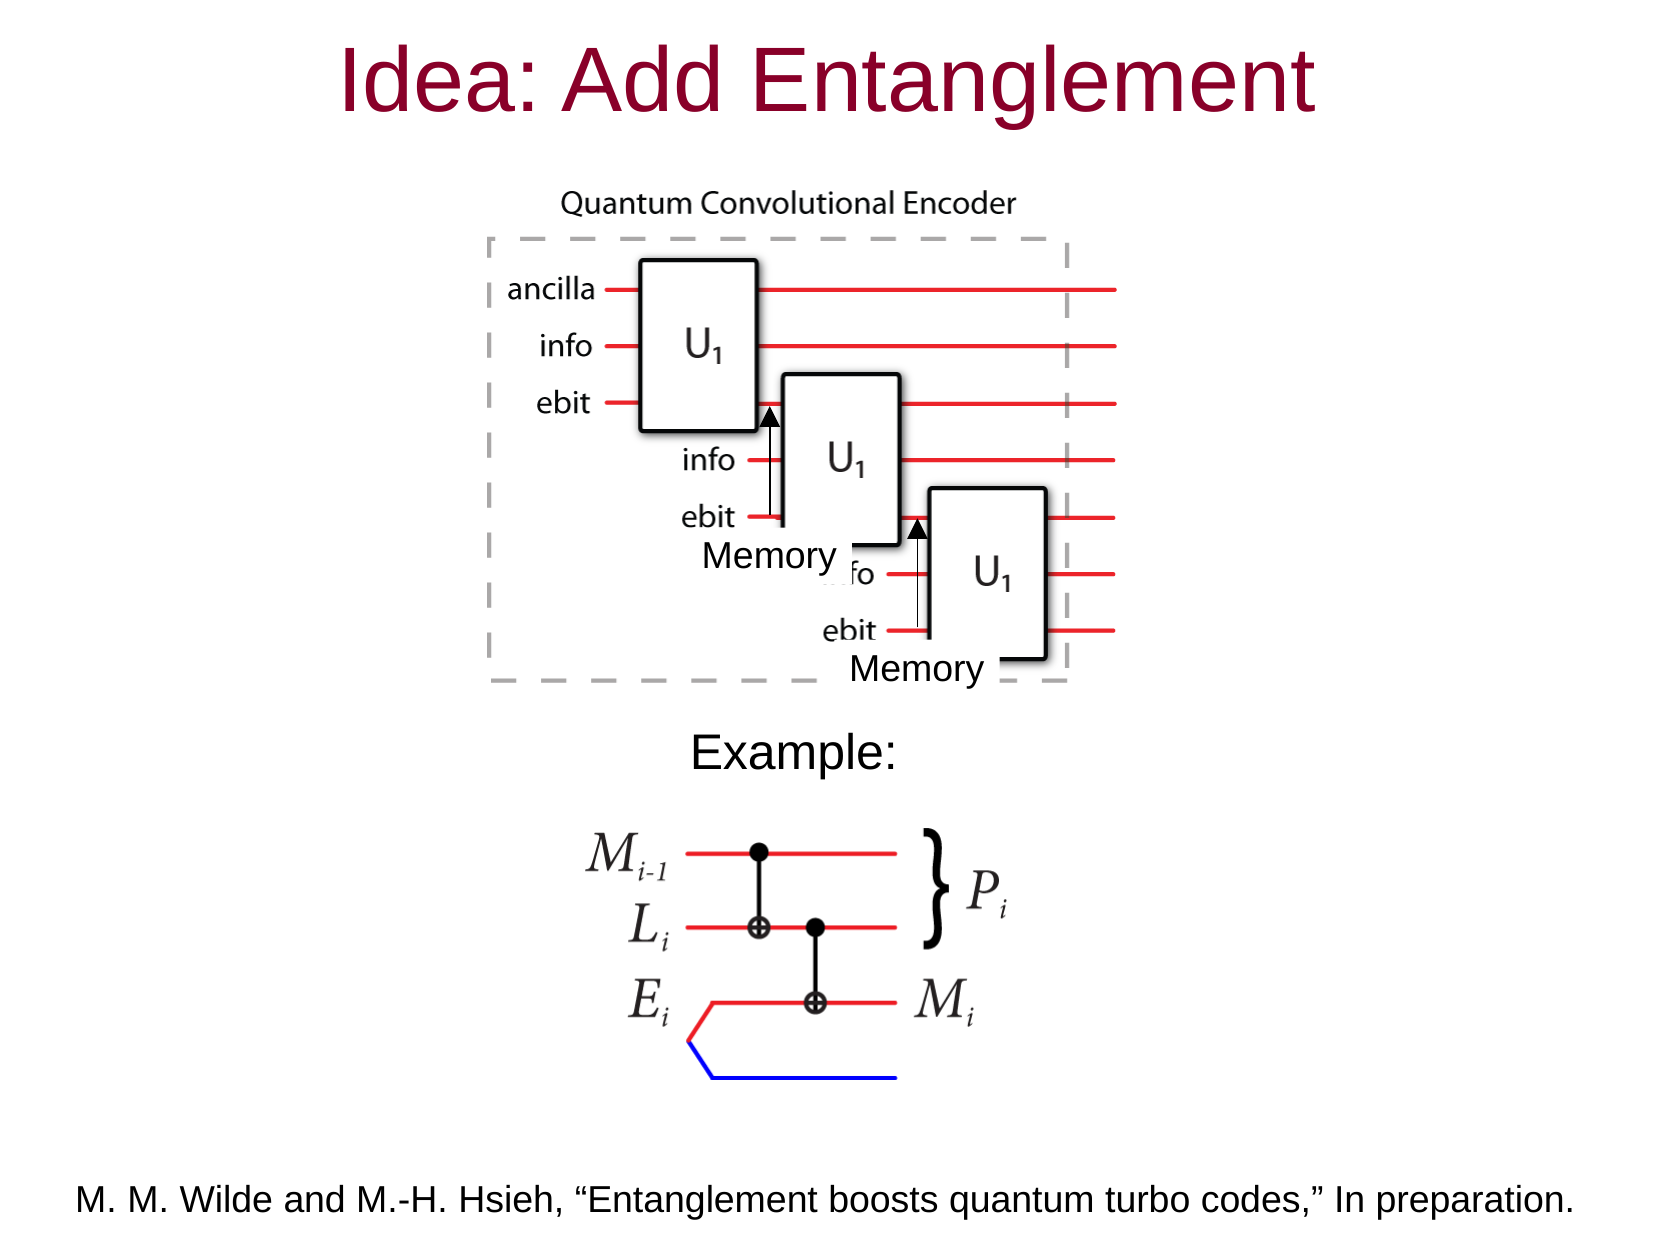

# Idea: Add Entanglement
Memory
Memory
Example:
M. M. Wilde and M.-H. Hsieh, “Entanglement boosts quantum turbo codes,” In preparation.